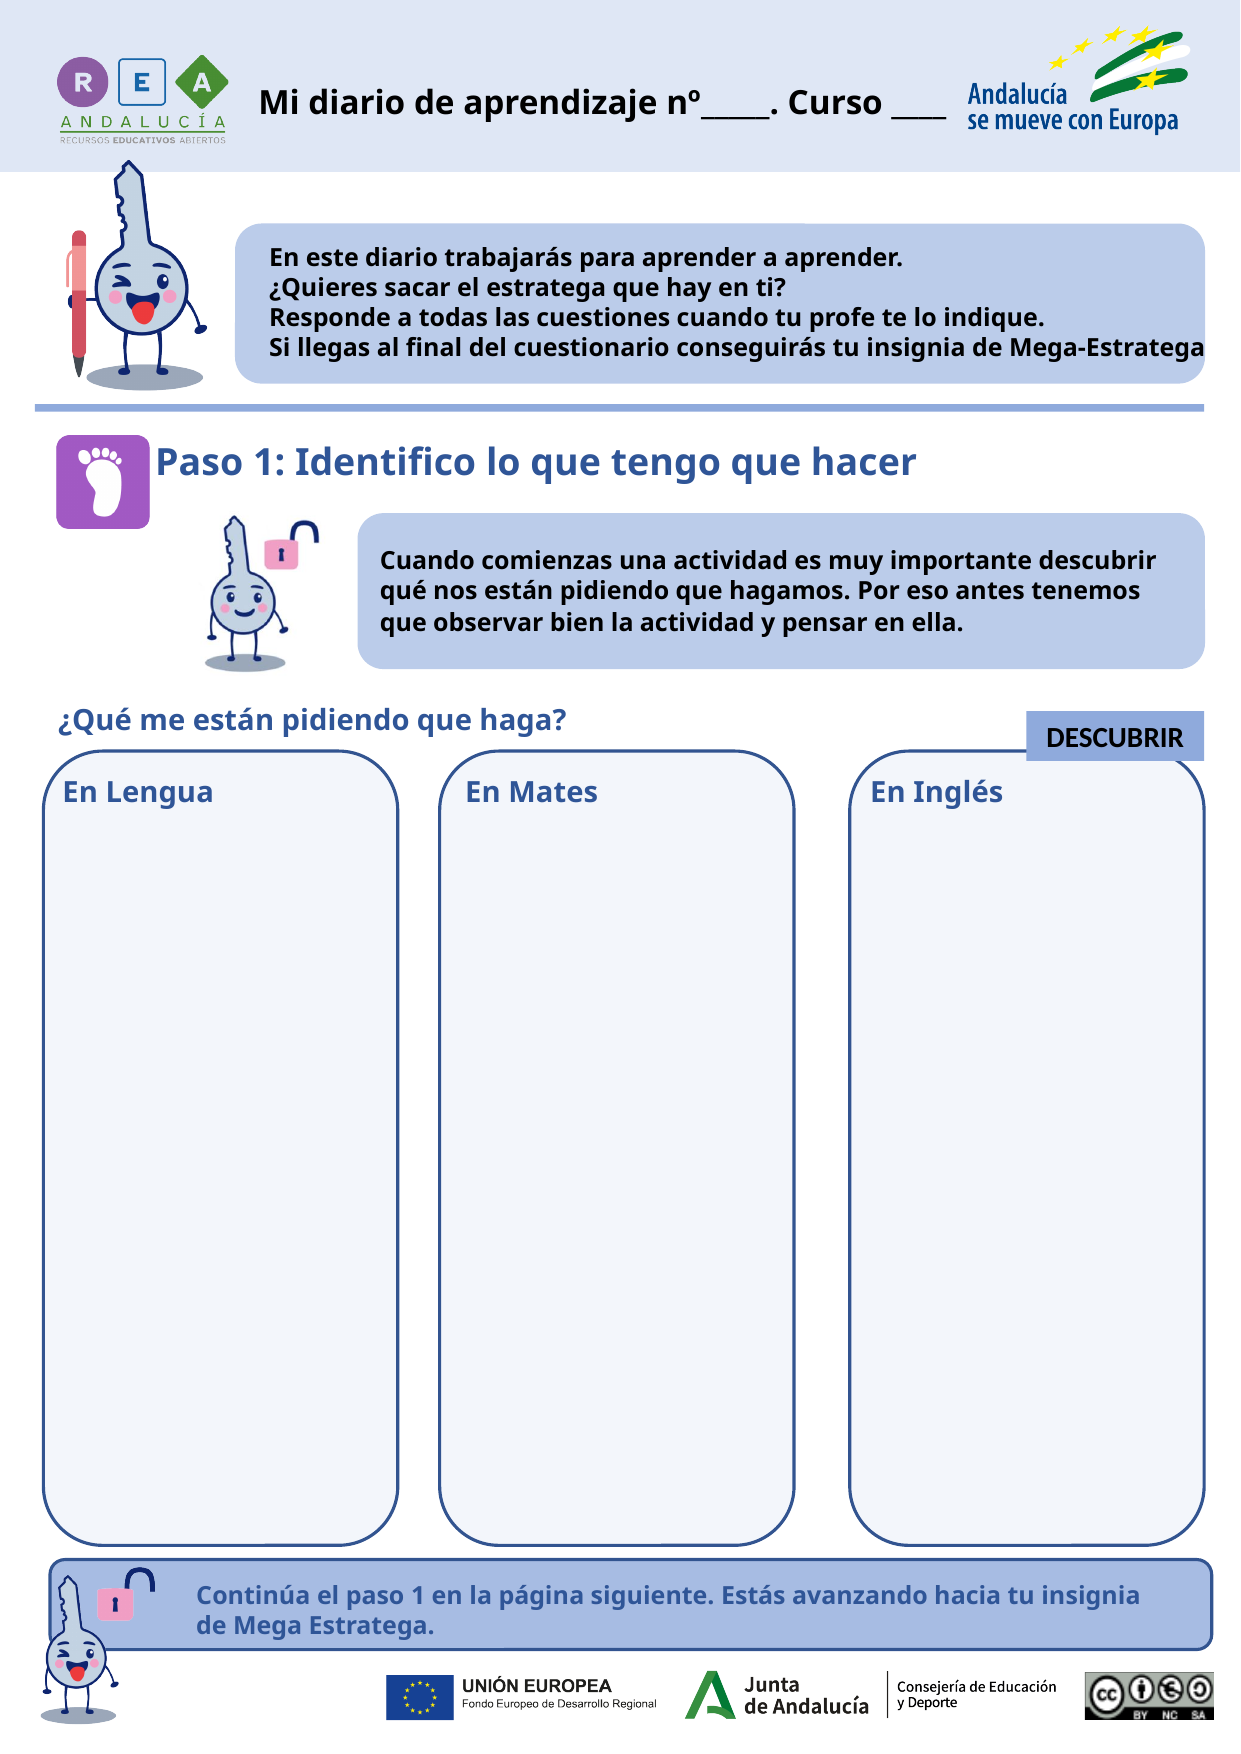

Mi diario de aprendizaje nº_____. Curso ____
En este diario trabajarás para aprender a aprender.
¿Quieres sacar el estratega que hay en ti?
Responde a todas las cuestiones cuando tu profe te lo indique.
Si llegas al final del cuestionario conseguirás tu insignia de Mega-Estratega
Paso 1: Identifico lo que tengo que hacer
Cuando comienzas una actividad es muy importante descubrir qué nos están pidiendo que hagamos. Por eso antes tenemos que observar bien la actividad y pensar en ella.
¿Qué me están pidiendo que haga?
DESCUBRIR
En Lengua
En Mates
En Inglés
Continúa el paso 1 en la página siguiente. Estás avanzando hacia tu insignia de Mega Estratega.